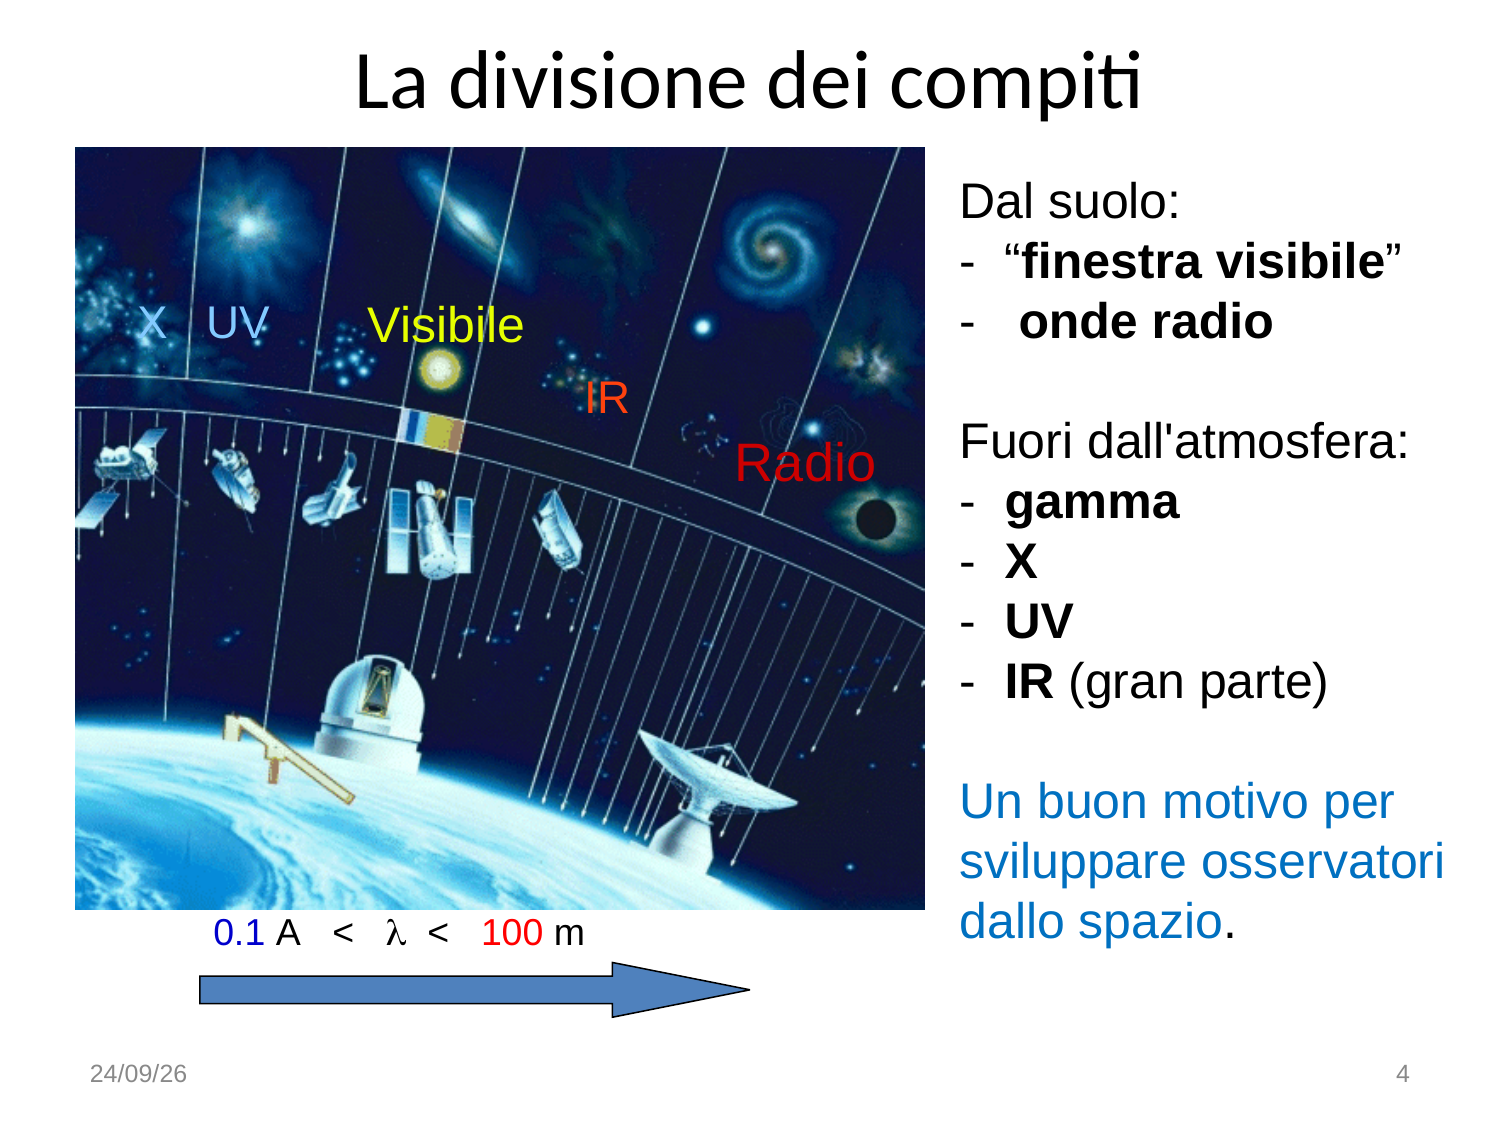

# La divisione dei compiti
Dal suolo:
- “finestra visibile”
- onde radio
Fuori dall'atmosfera:
- gamma
- X
- UV
- IR (gran parte)
Un buon motivo per sviluppare osservatori dallo spazio.
X UV
Visibile
IR
Radio
0.1 A <  < 100 m